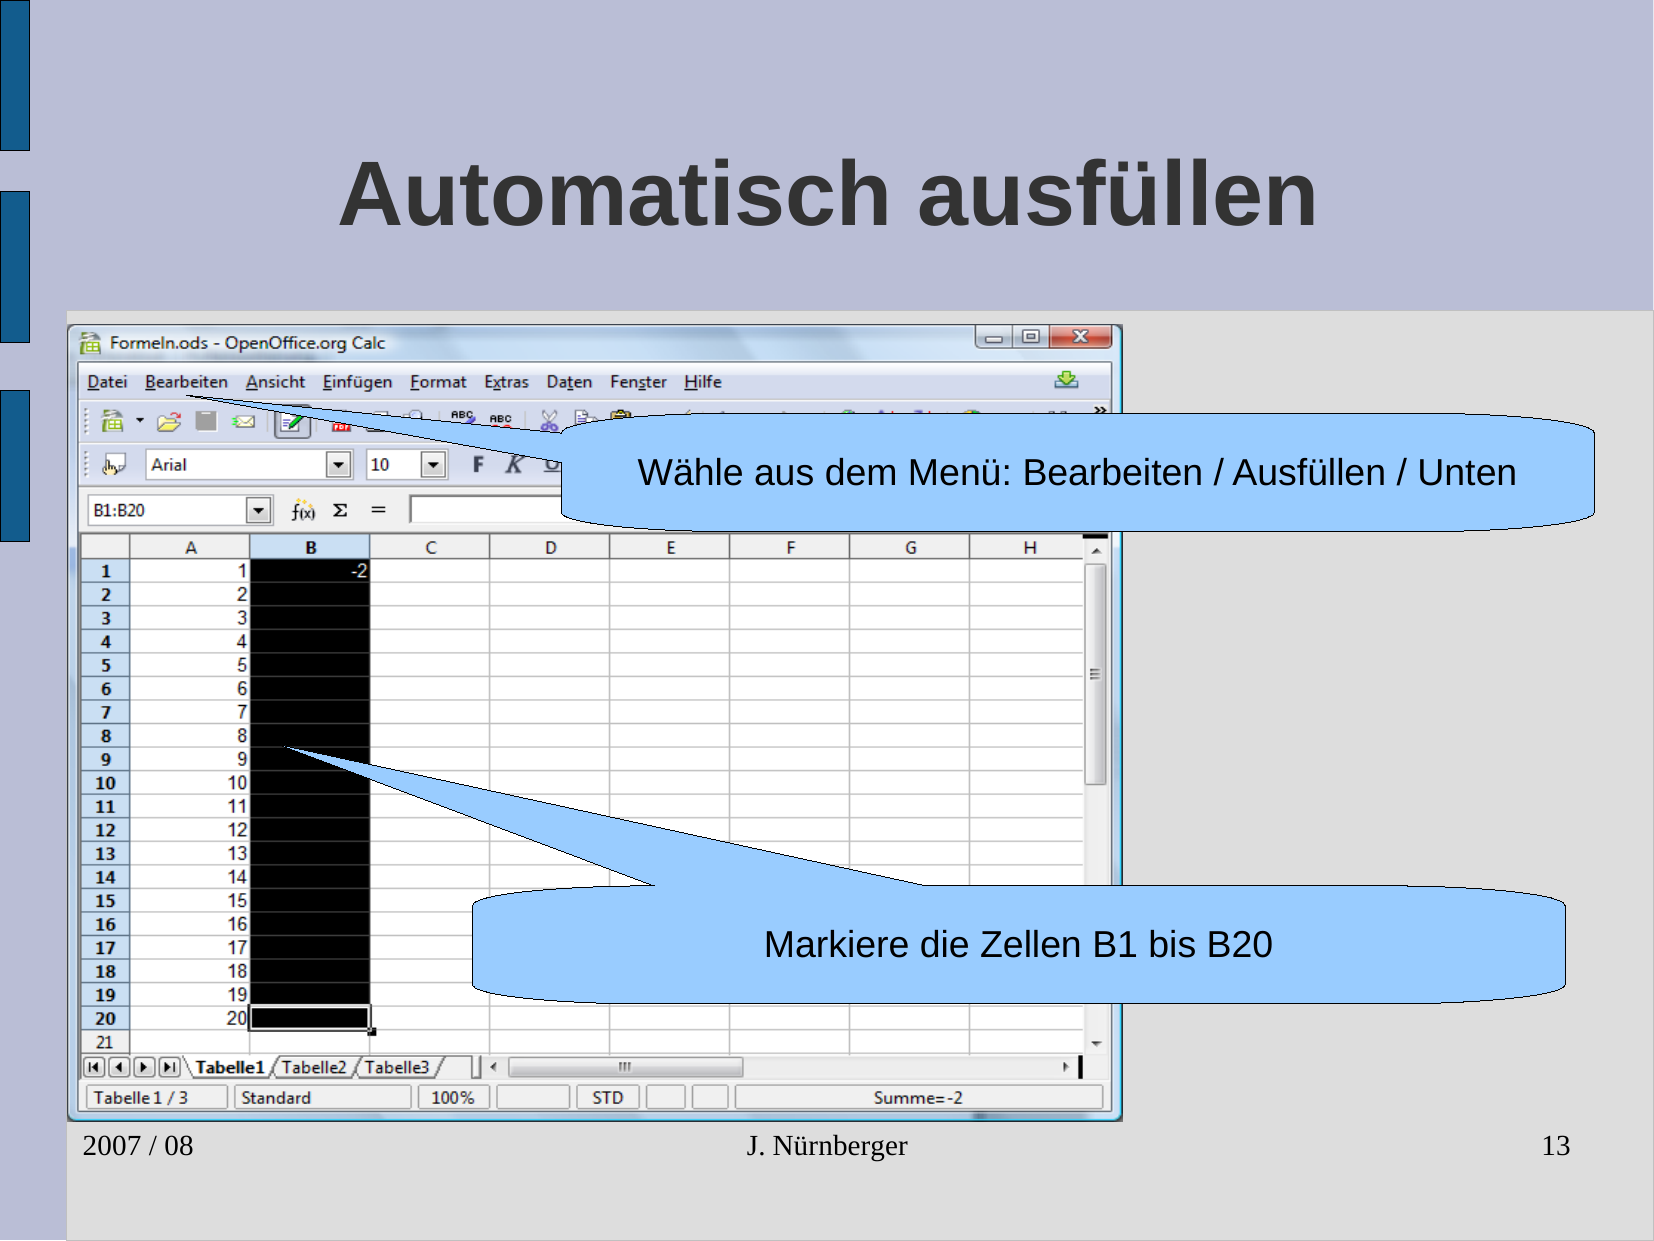

# Automatisch ausfüllen
Wähle aus dem Menü: Bearbeiten / Ausfüllen / Unten
Markiere die Zellen B1 bis B20
2007 / 08
J. Nürnberger
13